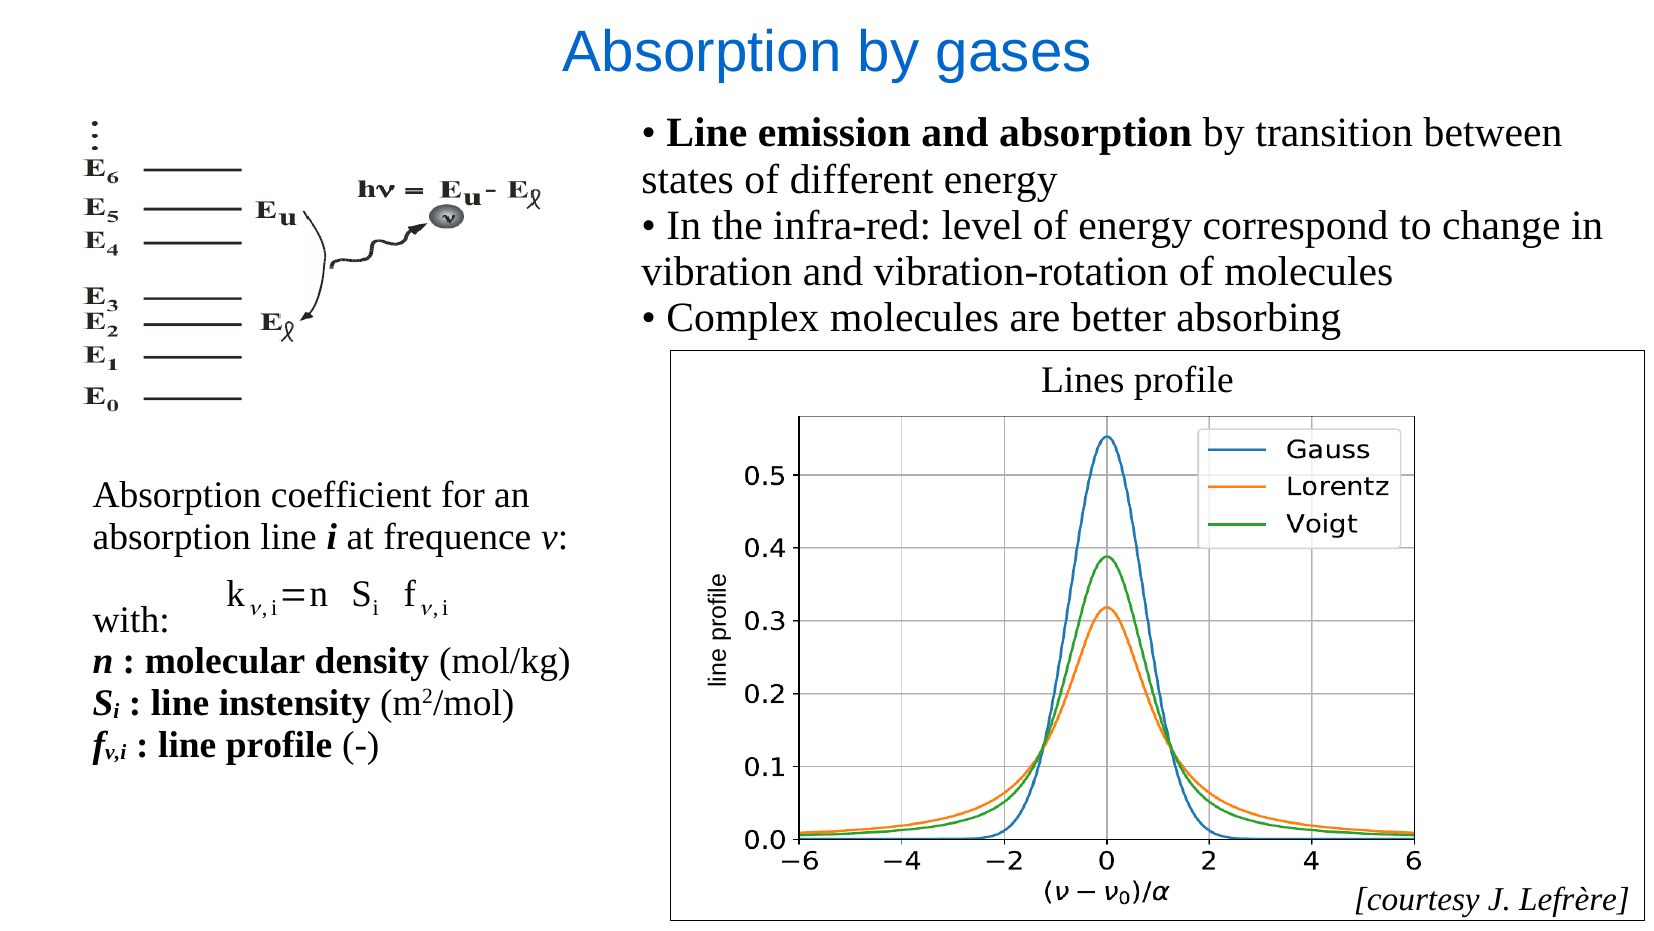

Absorption by gases
 Line emission and absorption by transition between states of different energy
 In the infra-red: level of energy correspond to change in vibration and vibration-rotation of molecules
 Complex molecules are better absorbing
Lines profile
[courtesy J. Lefrère]
Absorption coefficient for an absorption line i at frequence ν:
with:
n : molecular density (mol/kg)
Si : line instensity (m2/mol)
fν,i : line profile (-)
line profile